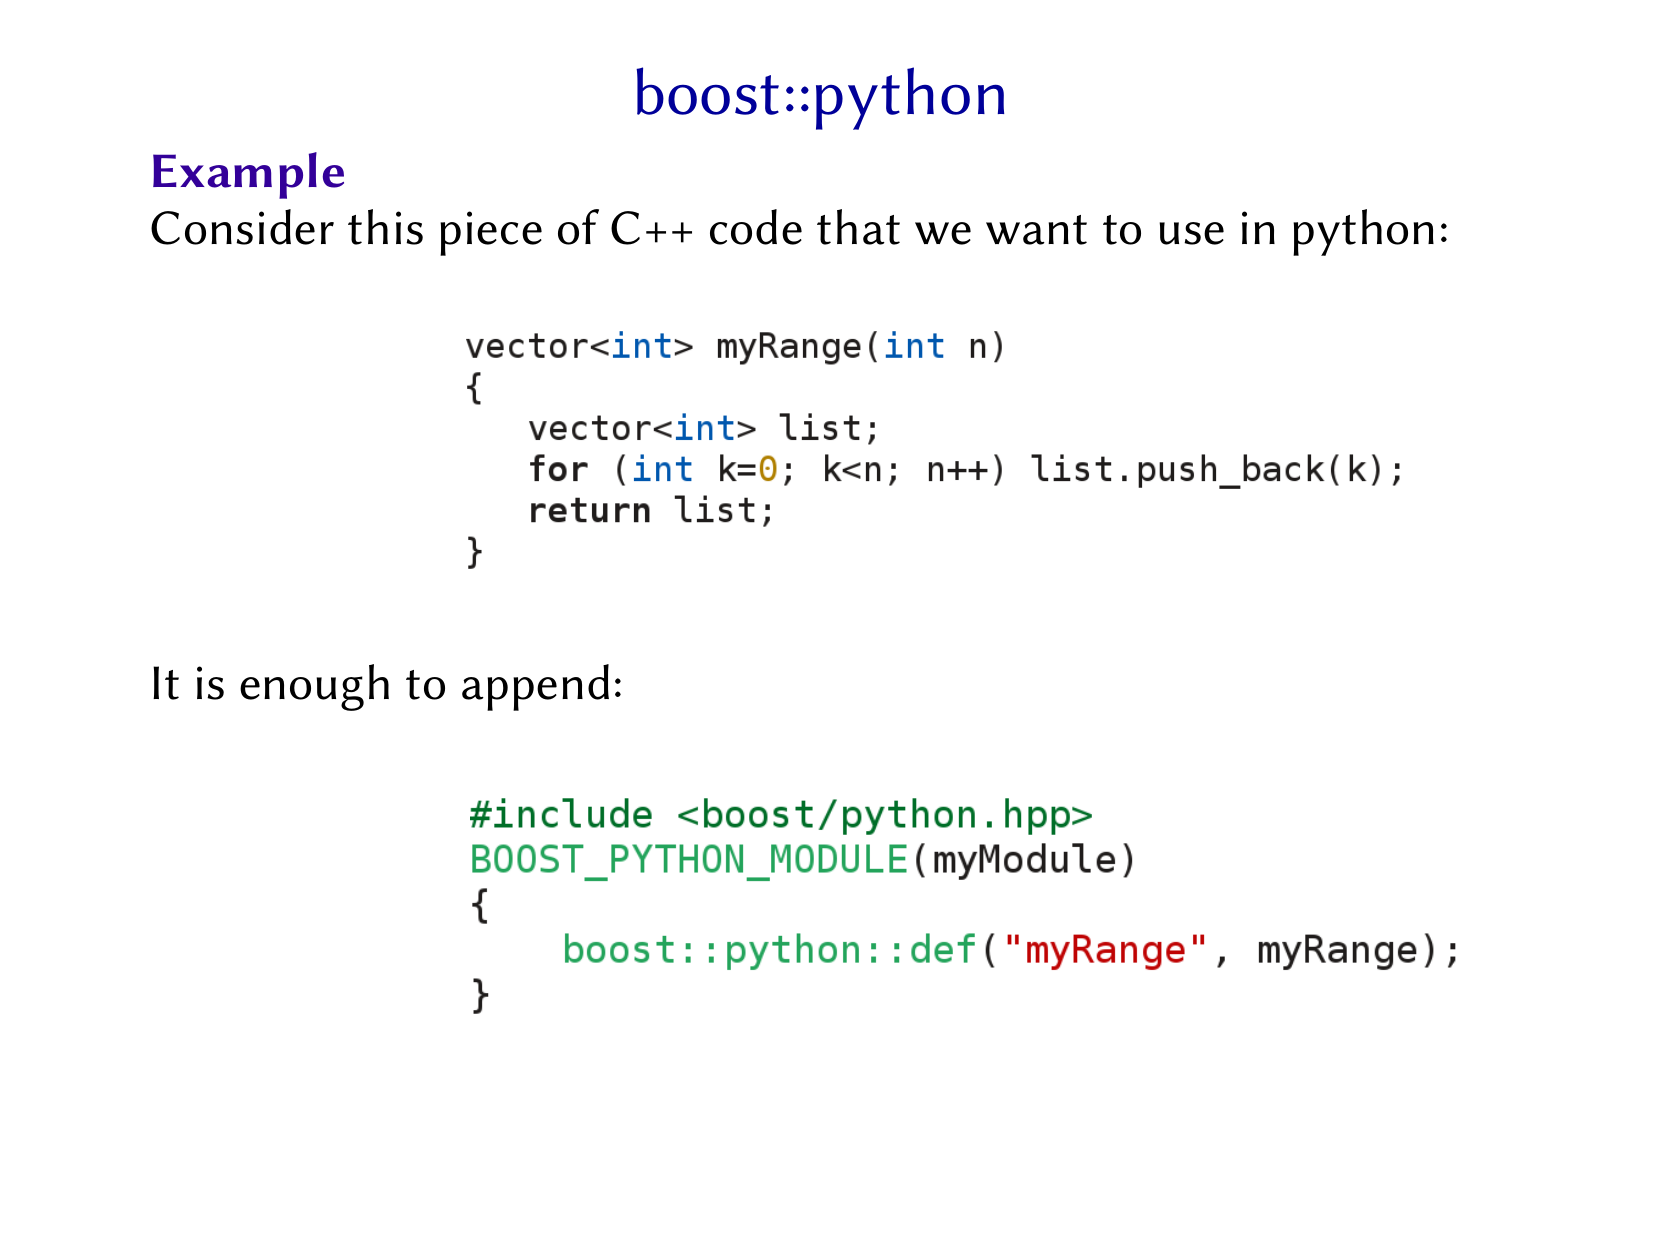

# boost::python
Example
Consider this piece of C++ code that we want to use in python:
It is enough to append: